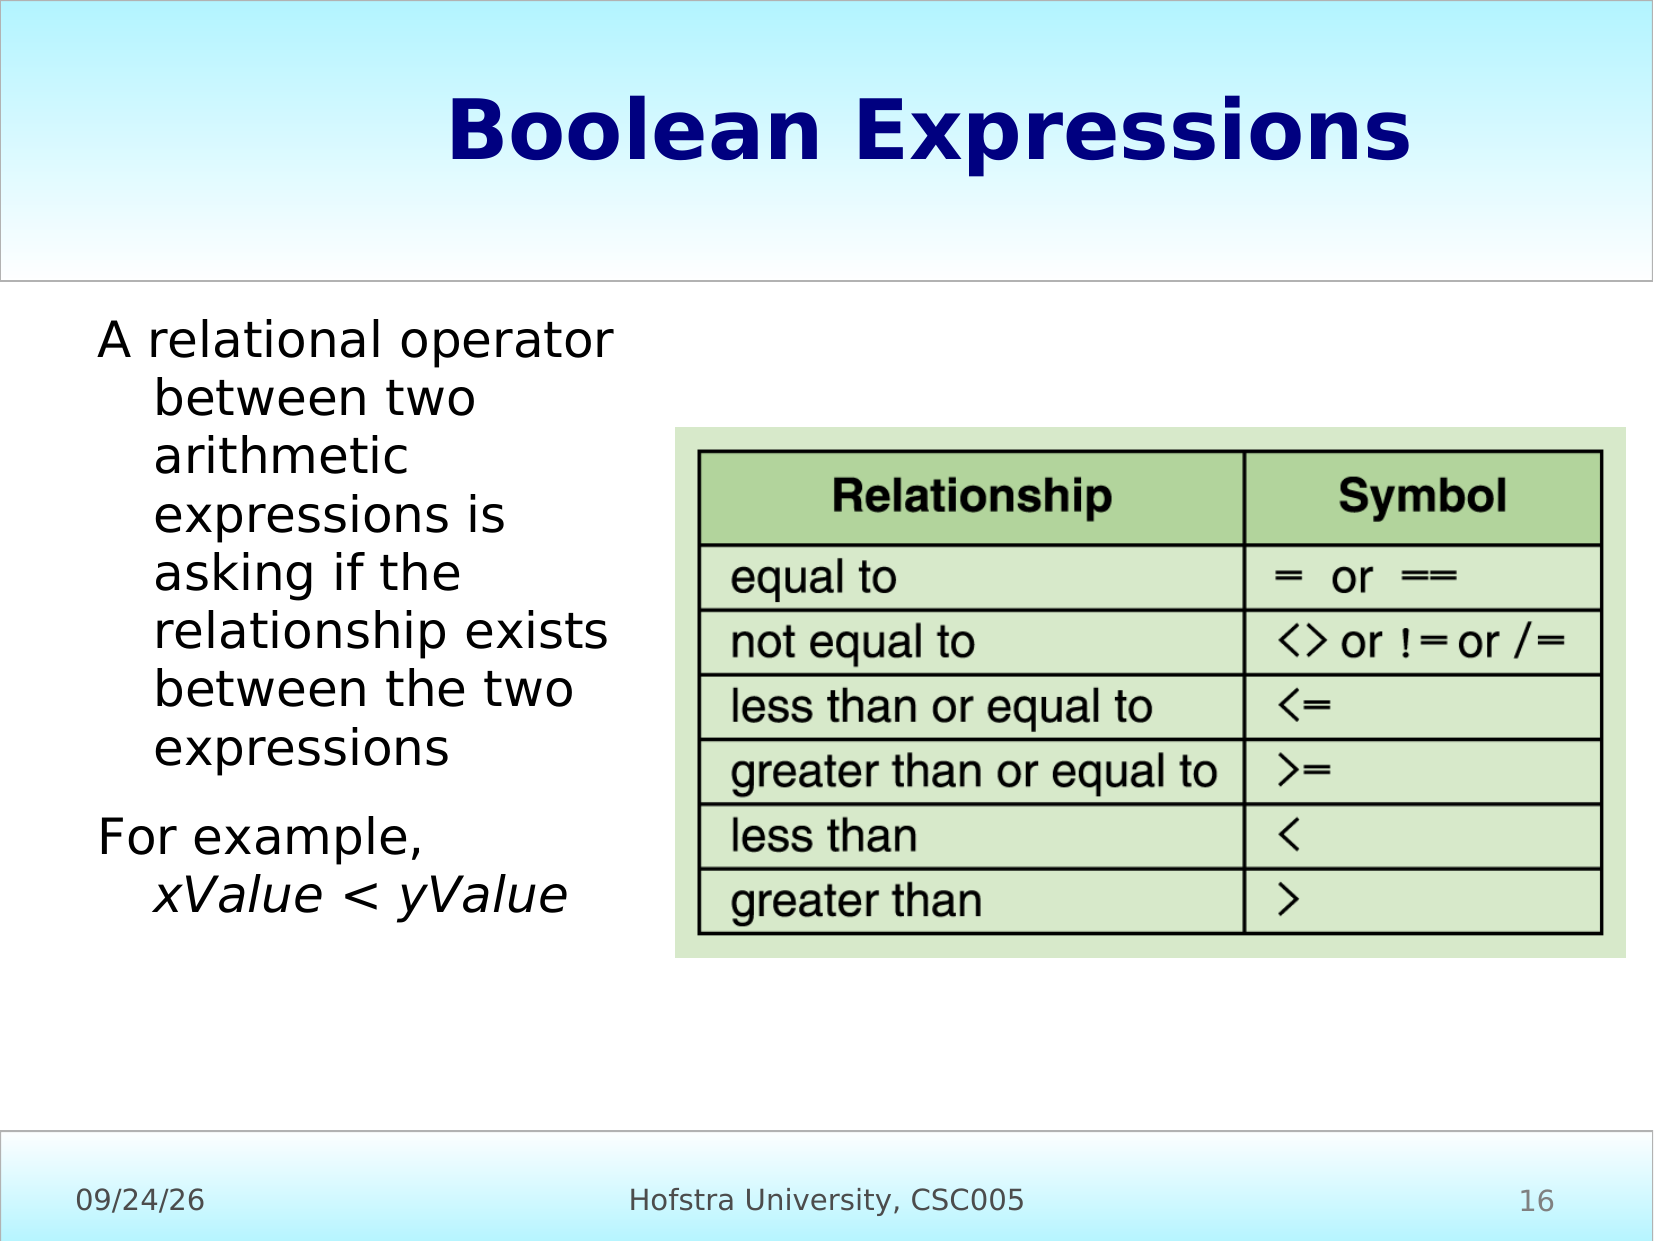

# Boolean Expressions
A relational operator between two arithmetic expressions is asking if the relationship exists between the two expressions
For example,
xValue < yValue
16
Hofstra University, CSC005